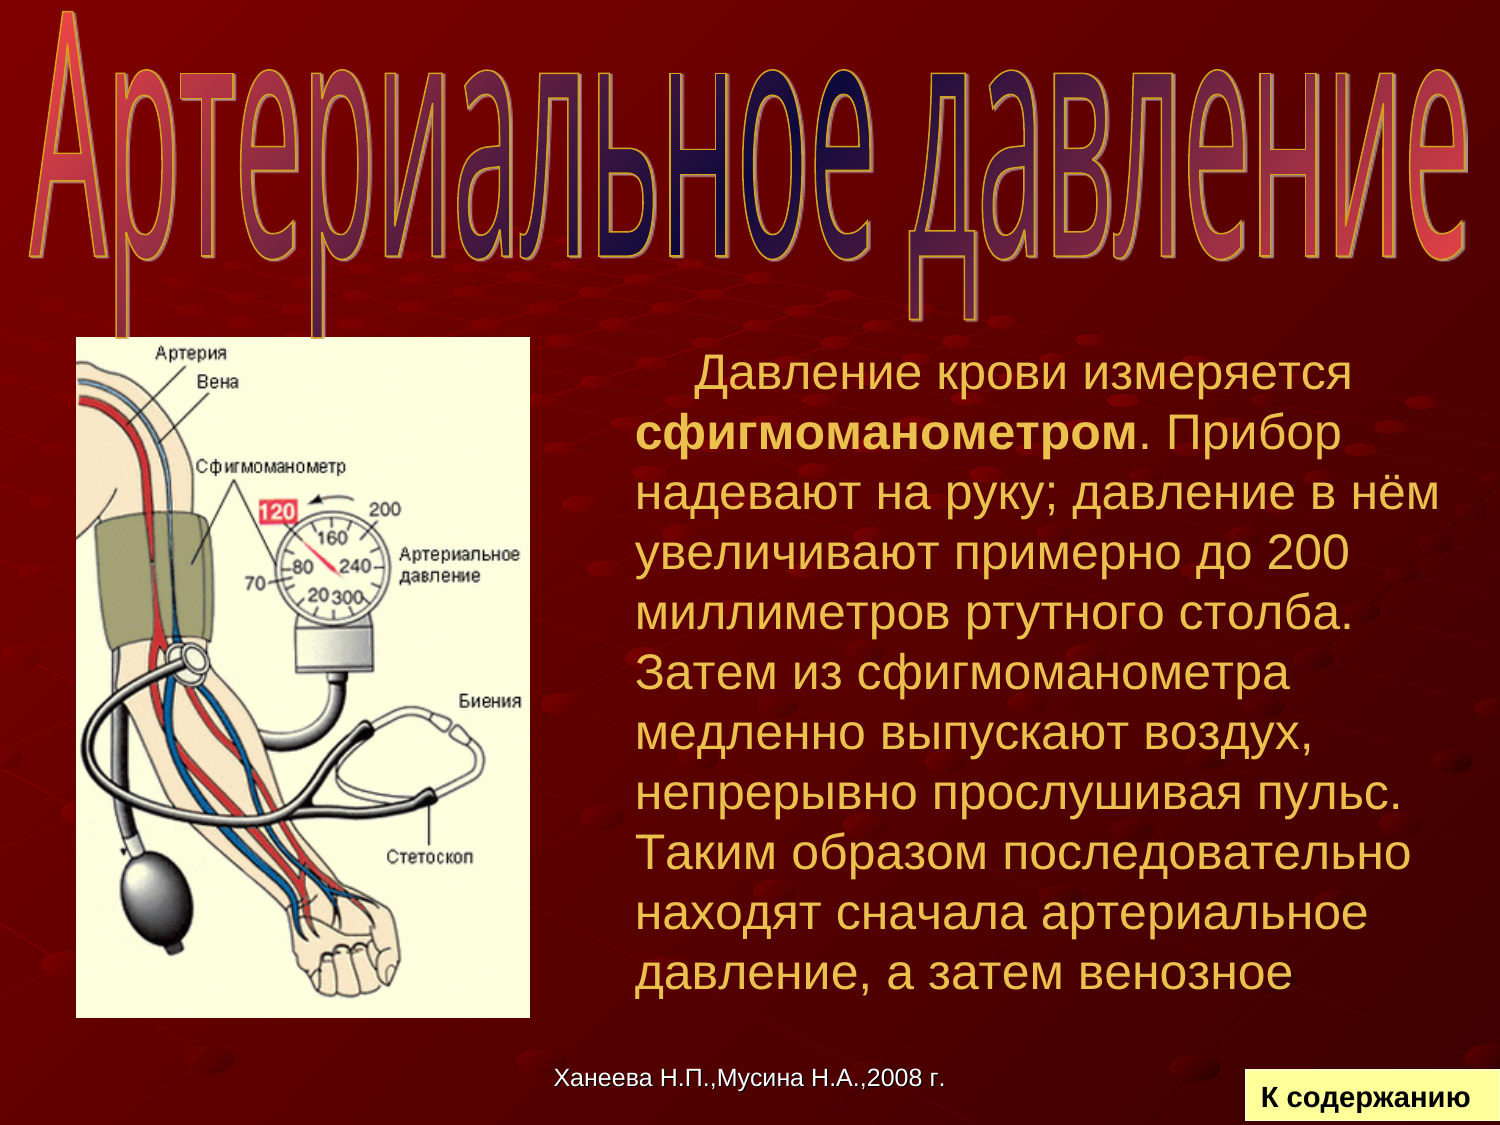

Артериальное давление
Давление крови измеряется сфигмоманометром. Прибор надевают на руку; давление в нём увеличивают примерно до 200 миллиметров ртутного столба. Затем из сфигмоманометра медленно выпускают воздух, непрерывно прослушивая пульс. Таким образом последовательно находят сначала артериальное давление, а затем венозное
Ханеева Н.П.,Мусина Н.А.,2008 г.
К содержанию